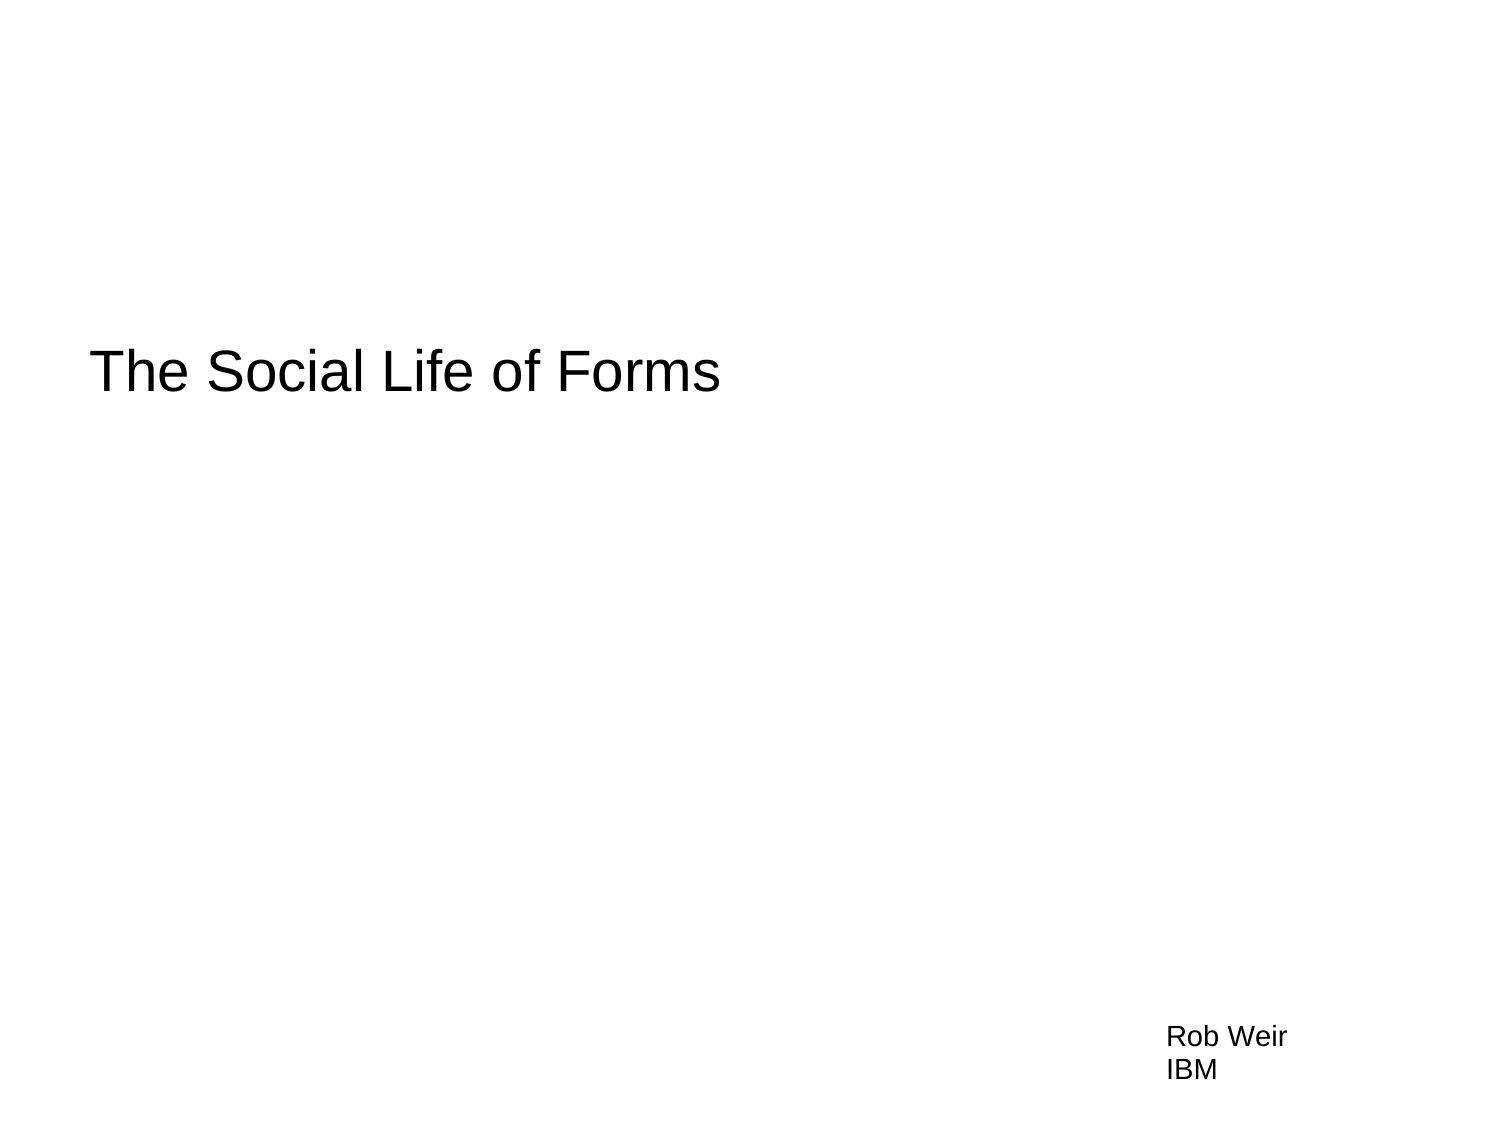

# The Social Life of Forms
Rob Weir
IBM